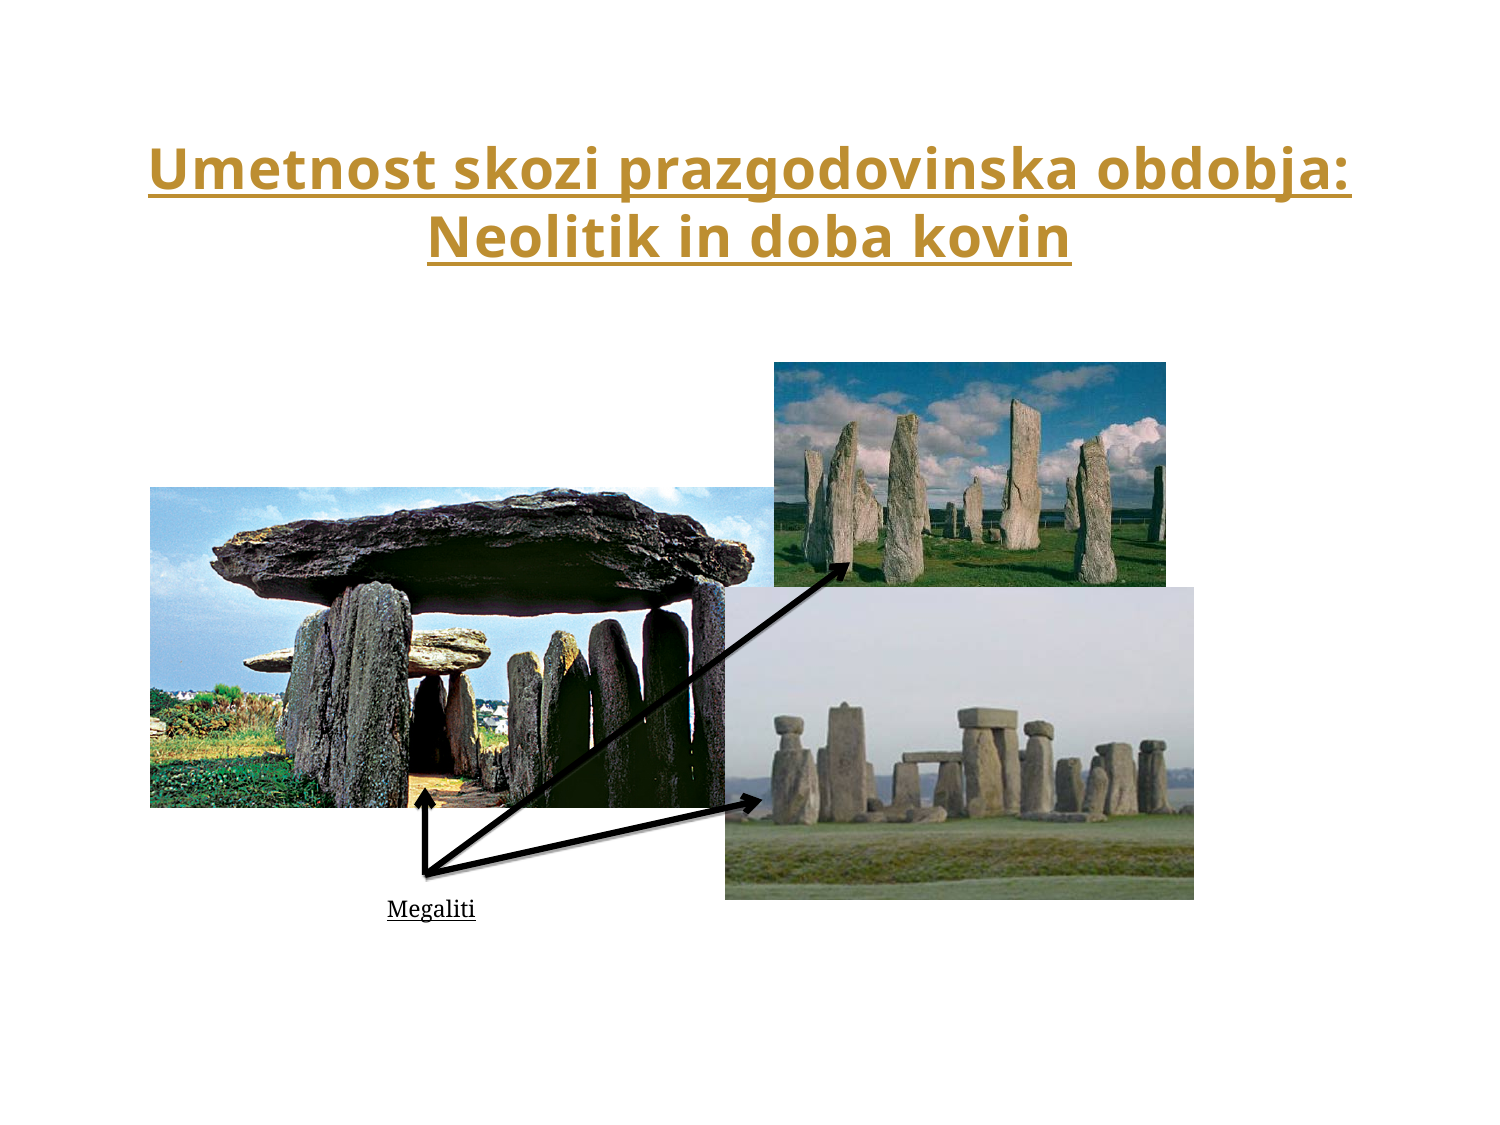

# Umetnost skozi prazgodovinska obdobja: Neolitik in doba kovin
Megaliti